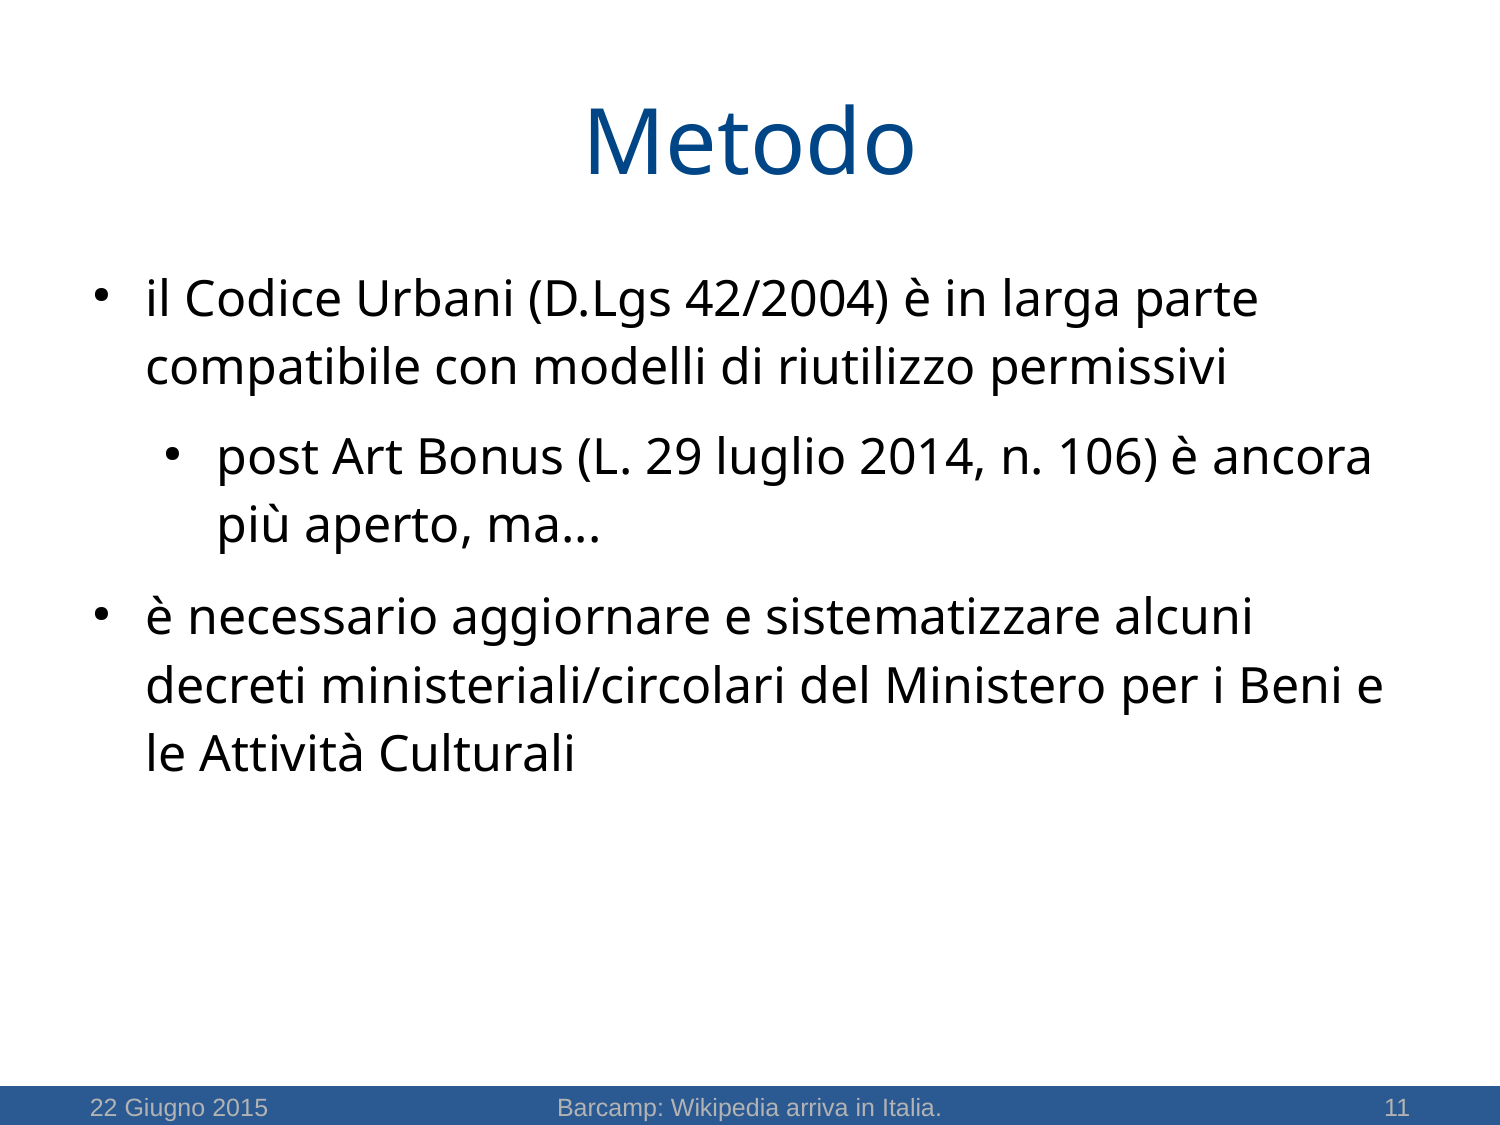

# Metodo
il Codice Urbani (D.Lgs 42/2004) è in larga parte compatibile con modelli di riutilizzo permissivi
post Art Bonus (L. 29 luglio 2014, n. 106) è ancora più aperto, ma...
è necessario aggiornare e sistematizzare alcuni decreti ministeriali/circolari del Ministero per i Beni e le Attività Culturali